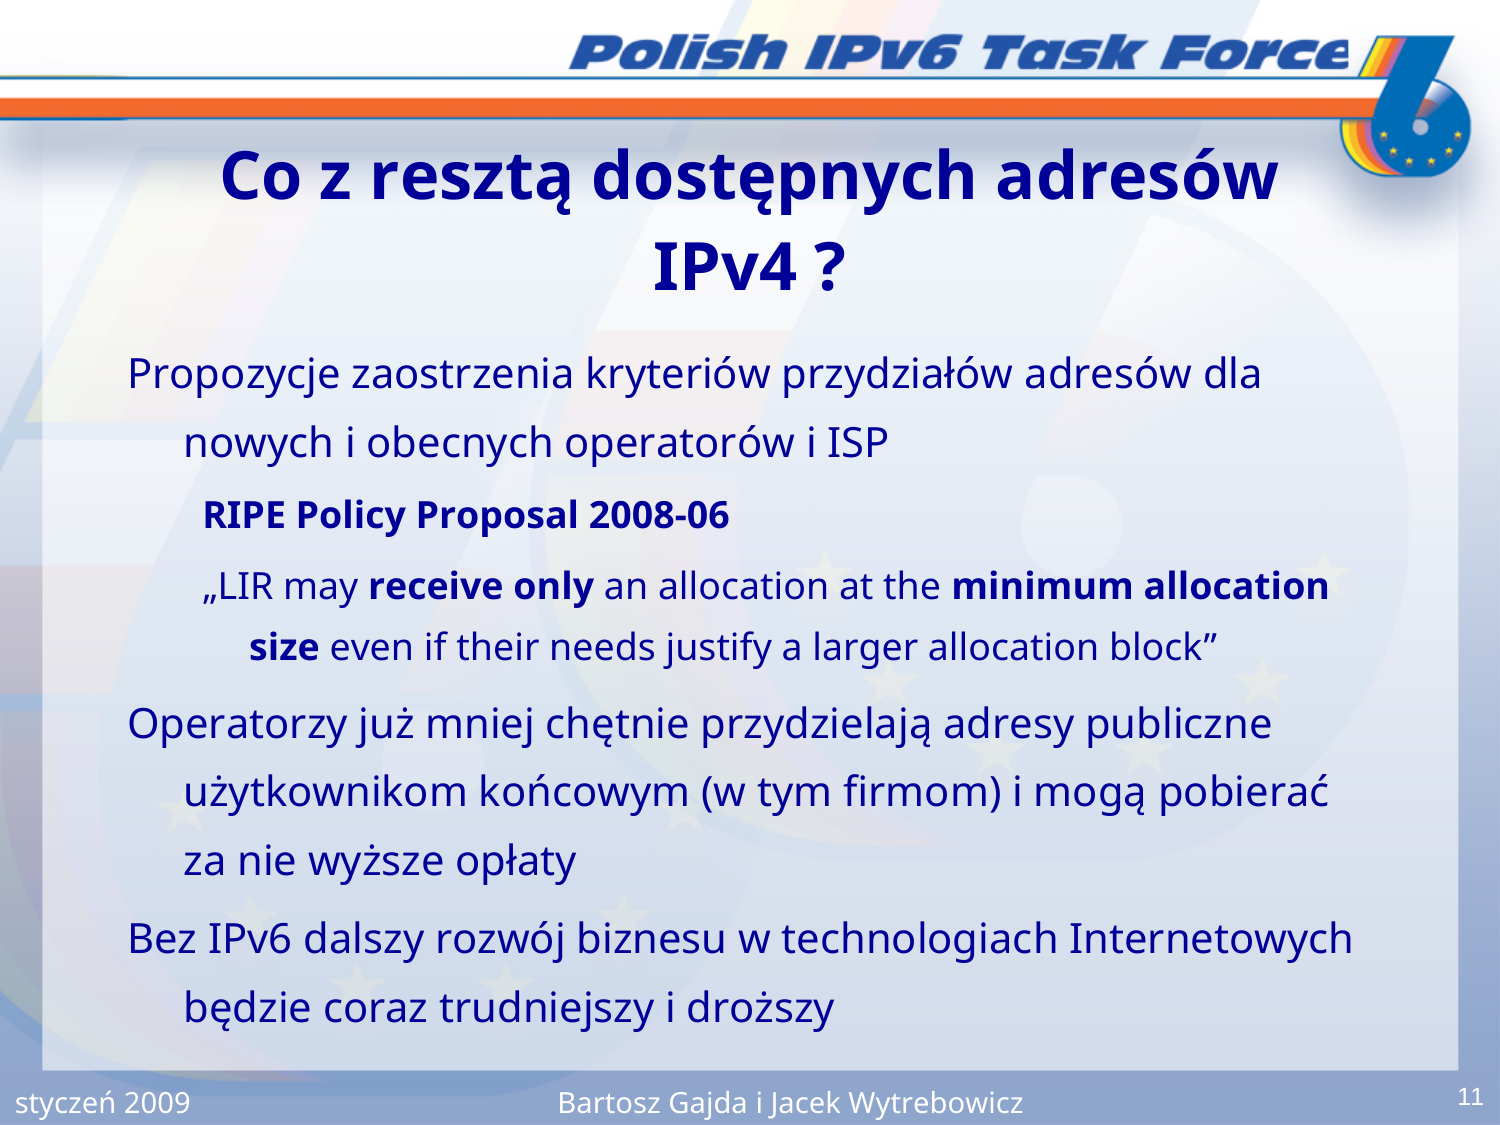

# Co z resztą dostępnych adresów IPv4 ?
Propozycje zaostrzenia kryteriów przydziałów adresów dla nowych i obecnych operatorów i ISP
RIPE Policy Proposal 2008-06
„LIR may receive only an allocation at the minimum allocation size even if their needs justify a larger allocation block”
Operatorzy już mniej chętnie przydzielają adresy publiczne użytkownikom końcowym (w tym firmom) i mogą pobierać za nie wyższe opłaty
Bez IPv6 dalszy rozwój biznesu w technologiach Internetowych będzie coraz trudniejszy i droższy
styczeń 2009
Bartosz Gajda i Jacek Wytrebowicz
11